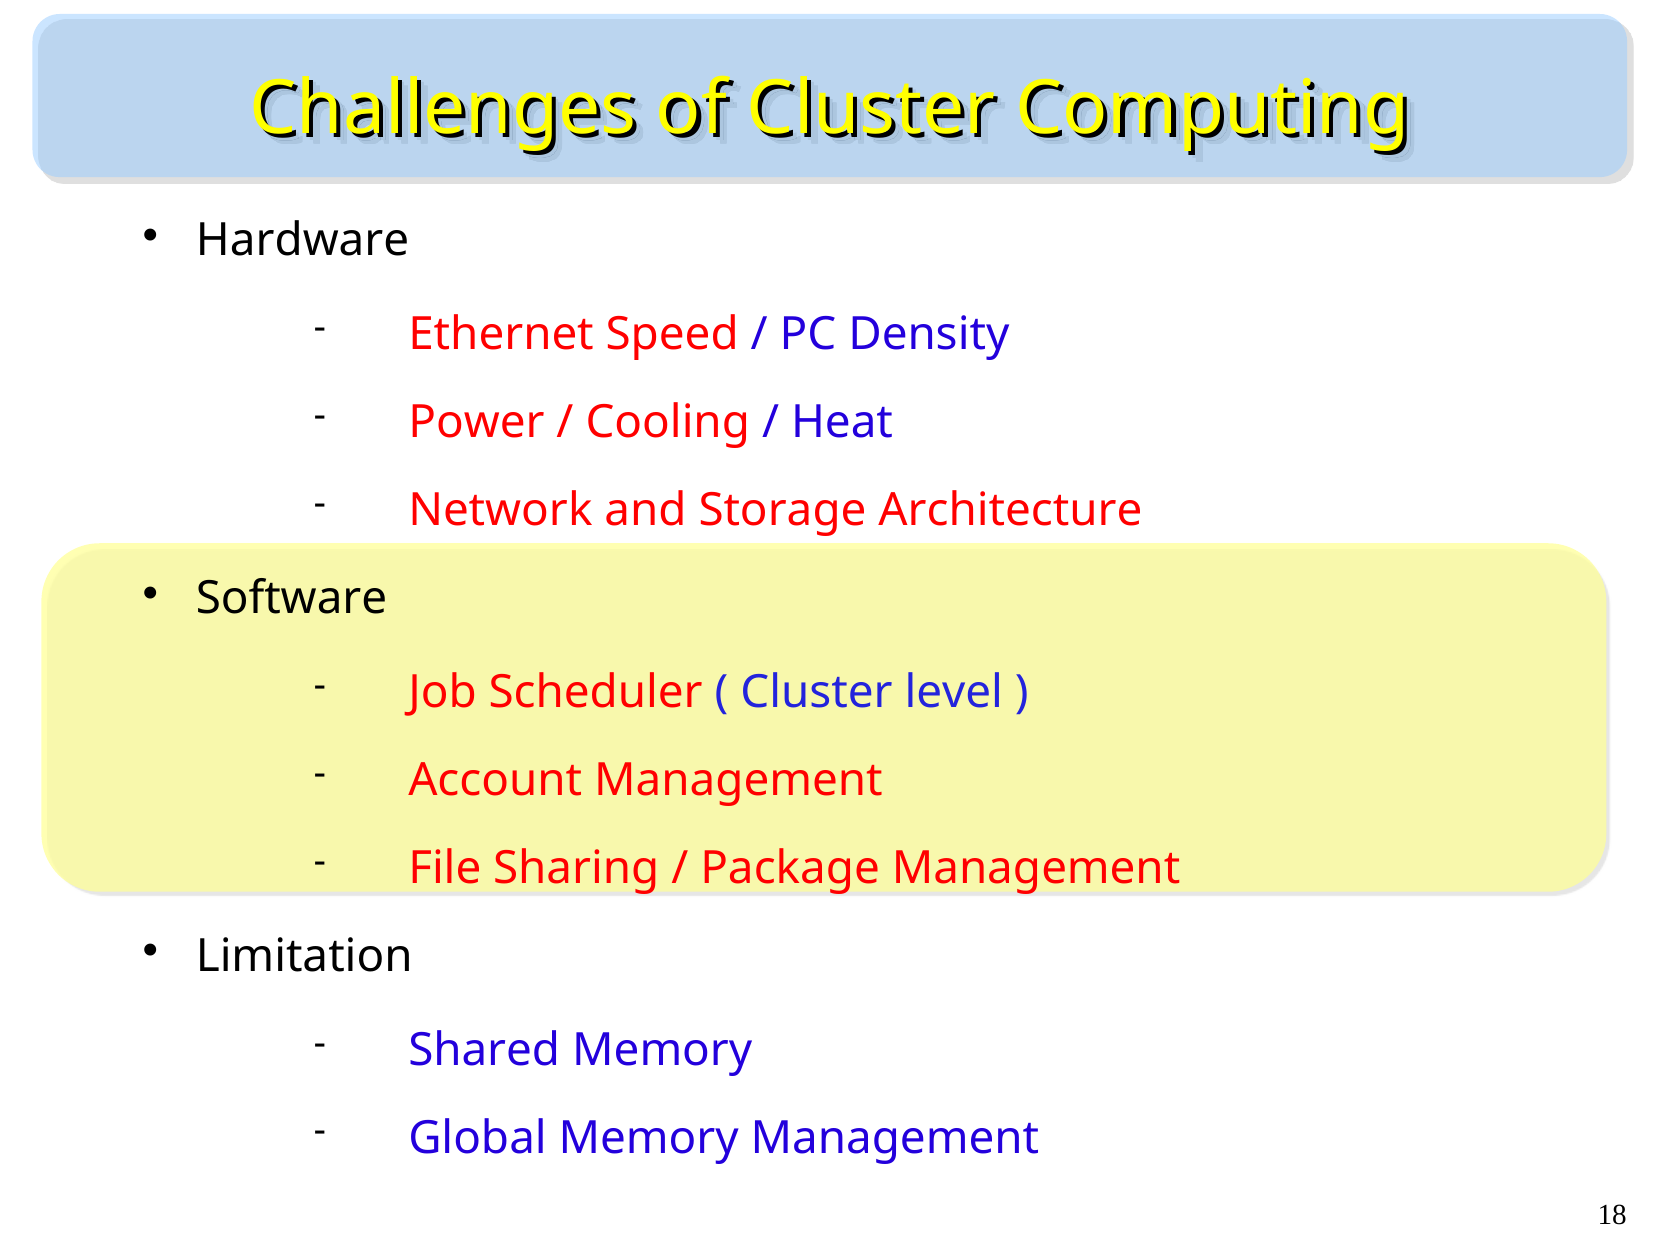

Challenges of Cluster Computing
Hardware
Ethernet Speed / PC Density
Power / Cooling / Heat
Network and Storage Architecture
Software
Job Scheduler ( Cluster level )
Account Management
File Sharing / Package Management
Limitation
Shared Memory
Global Memory Management
18